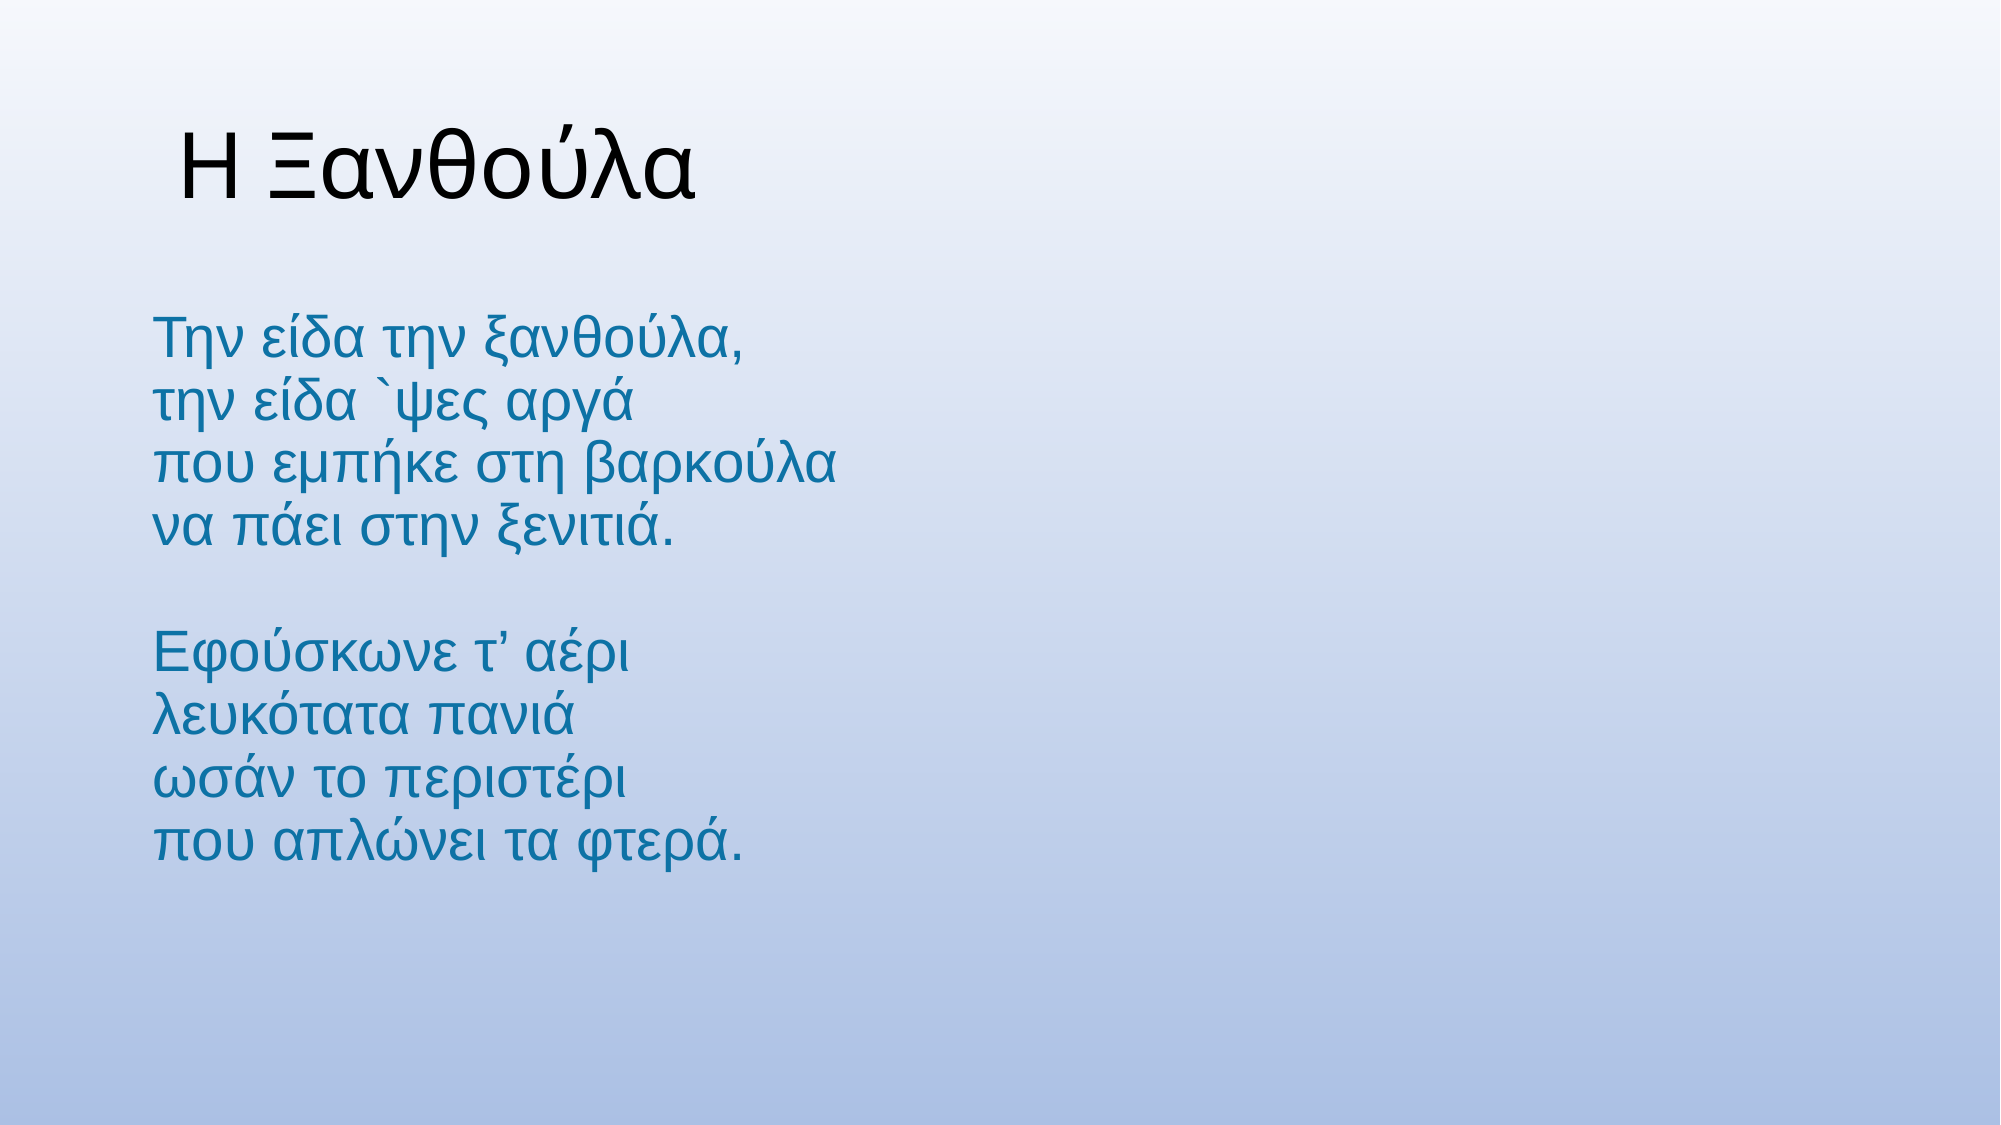

# Η Ξανθούλα
Την είδα την ξανθούλα,
την είδα `ψες αργά
που εμπήκε στη βαρκούλα
να πάει στην ξενιτιά.
Εφούσκωνε τ’ αέρι
λευκότατα πανιά
ωσάν το περιστέρι
που απλώνει τα φτερά.